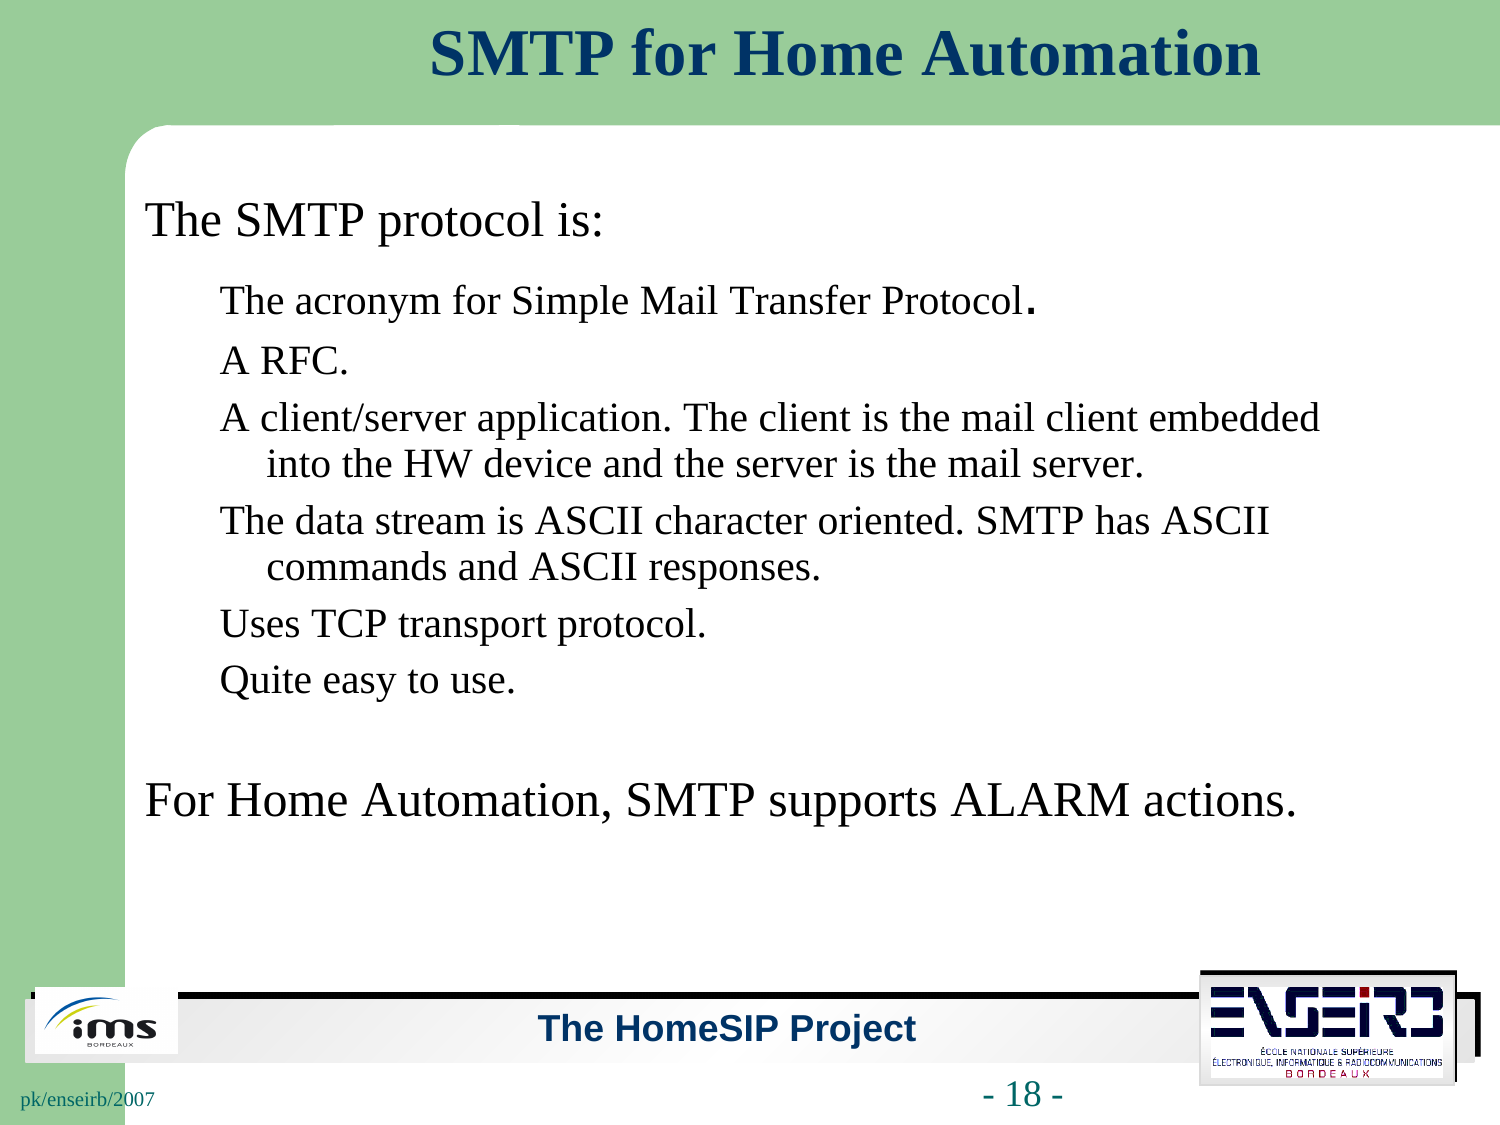

SMTP for Home Automation
The SMTP protocol is:
The acronym for Simple Mail Transfer Protocol.
A RFC.
A client/server application. The client is the mail client embedded into the HW device and the server is the mail server.
The data stream is ASCII character oriented. SMTP has ASCII commands and ASCII responses.
Uses TCP transport protocol.
Quite easy to use.
For Home Automation, SMTP supports ALARM actions.